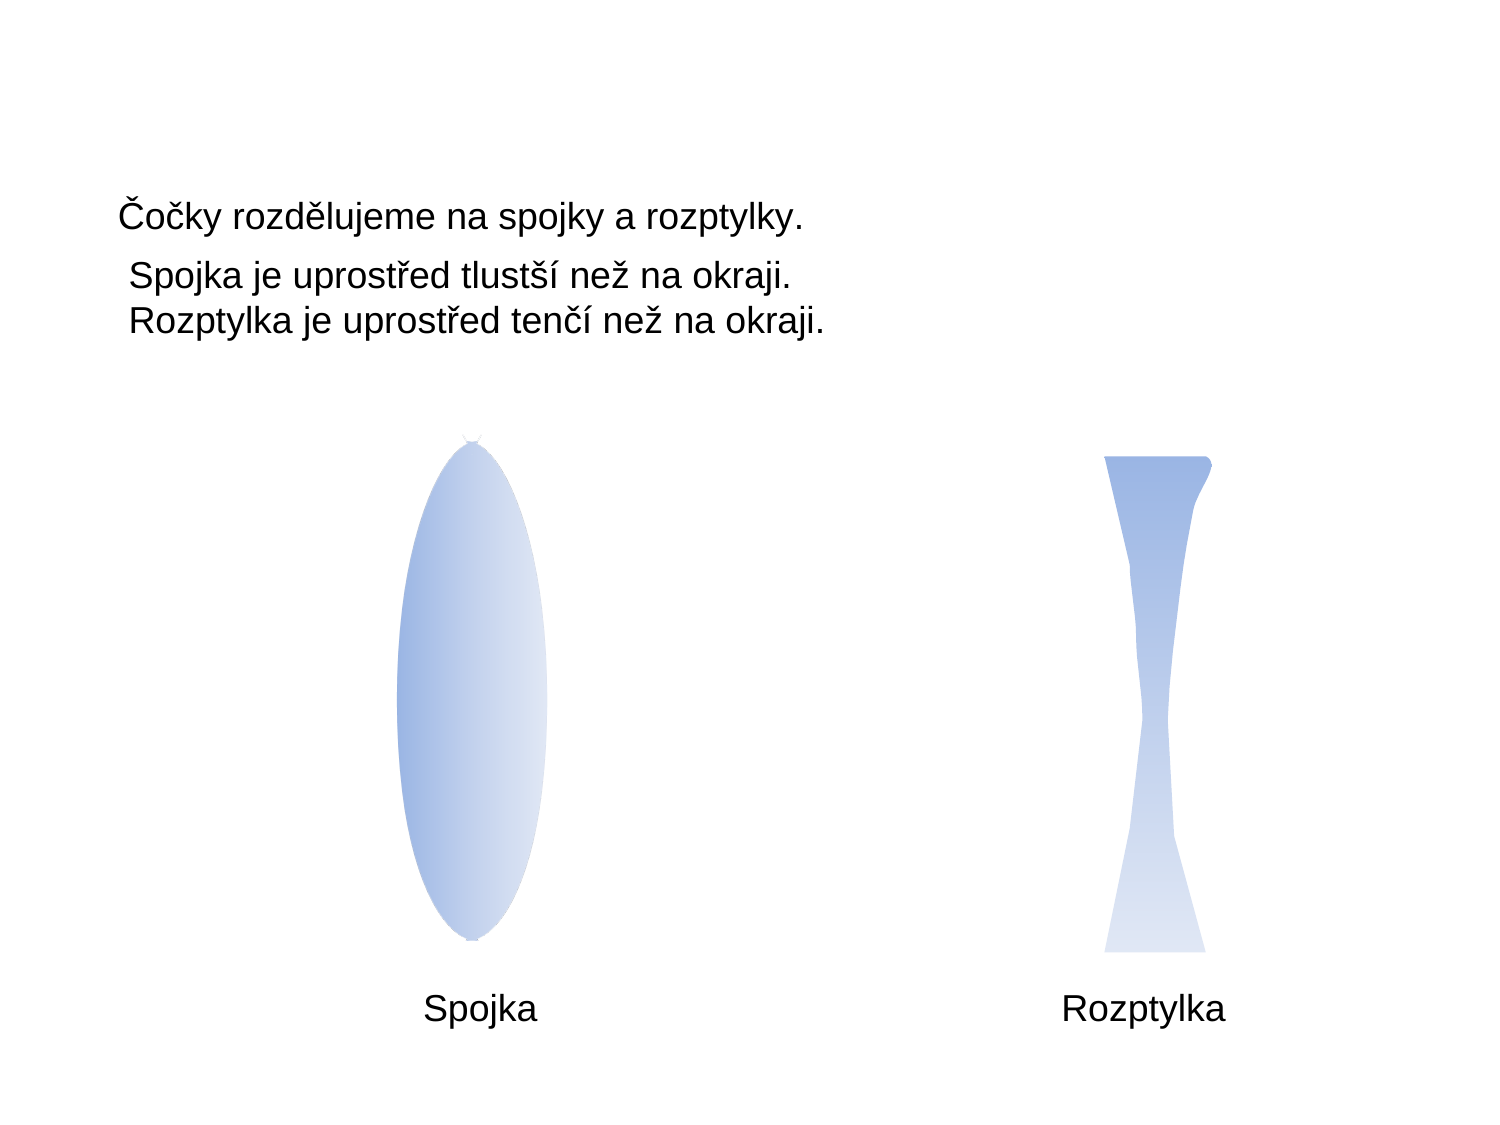

Čočky rozdělujeme na spojky a rozptylky.
Spojka je uprostřed tlustší než na okraji.
Rozptylka je uprostřed tenčí než na okraji.
Spojka
Rozptylka